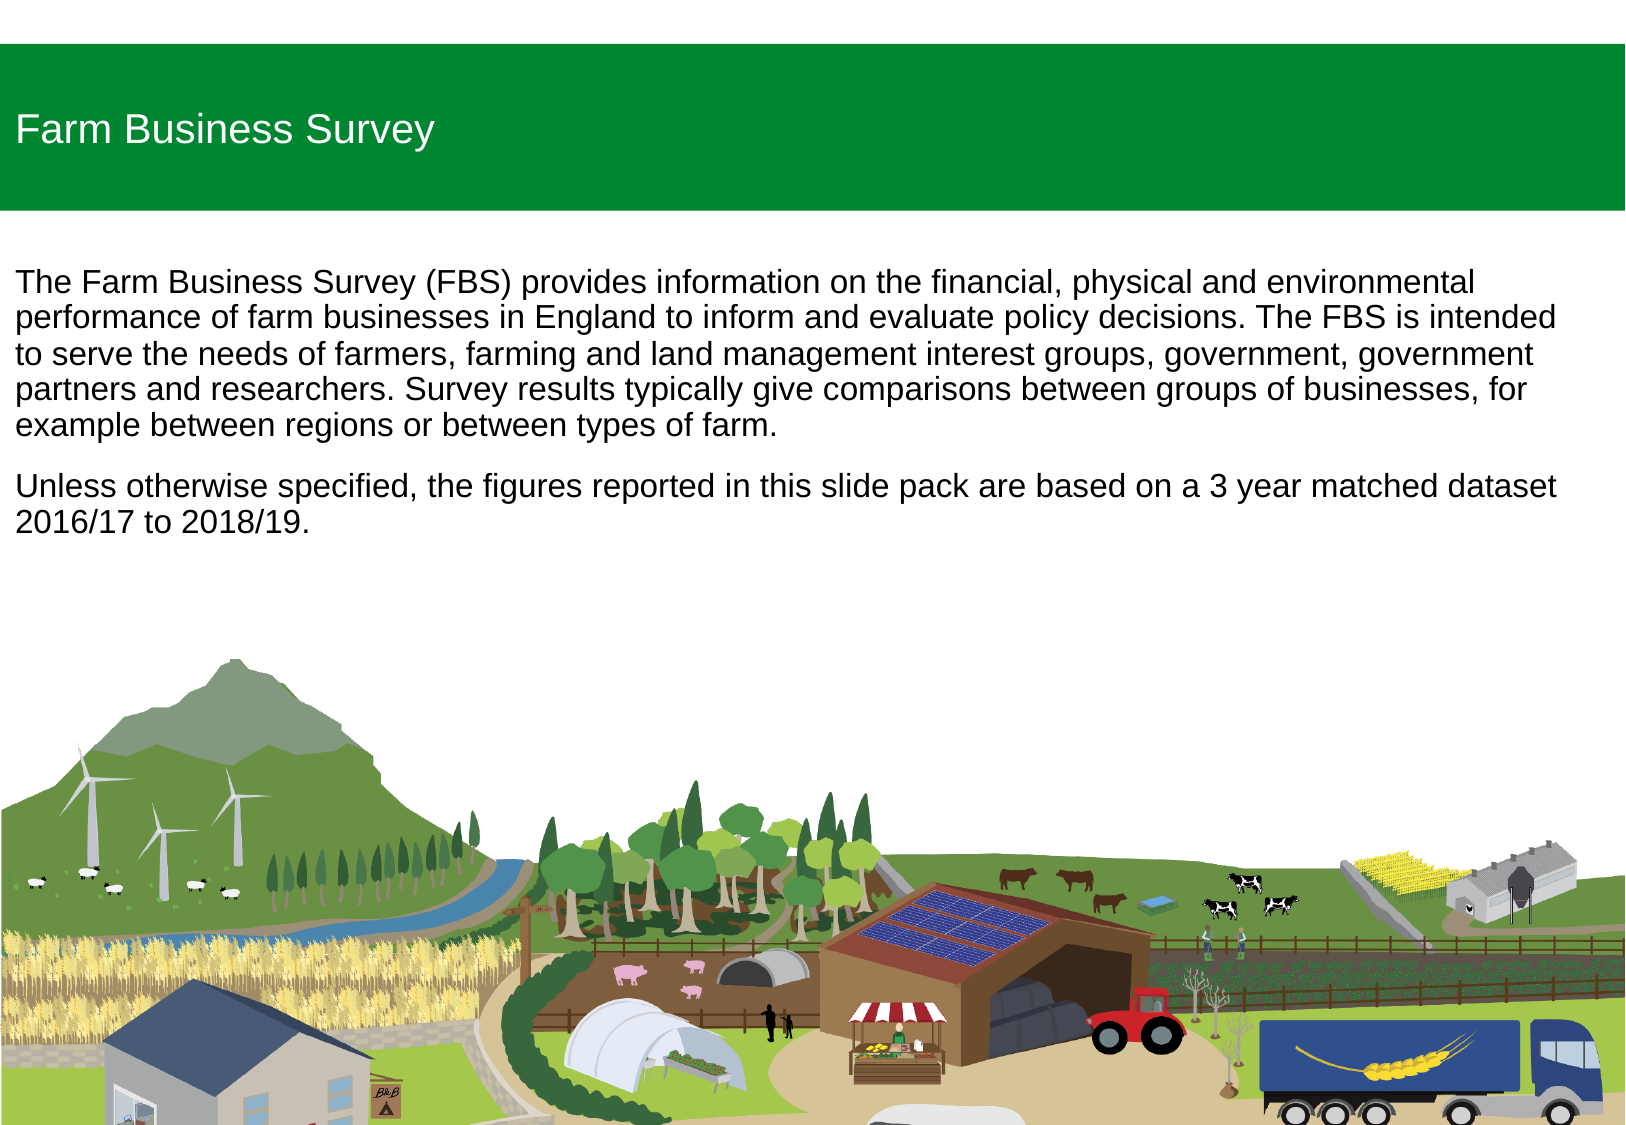

Farm Business Survey
# Introduction
The Farm Business Survey (FBS) provides information on the financial, physical and environmental performance of farm businesses in England to inform and evaluate policy decisions. The FBS is intended to serve the needs of farmers, farming and land management interest groups, government, government partners and researchers. Survey results typically give comparisons between groups of businesses, for example between regions or between types of farm.
Unless otherwise specified, the figures reported in this slide pack are based on a 3 year matched dataset 2016/17 to 2018/19.